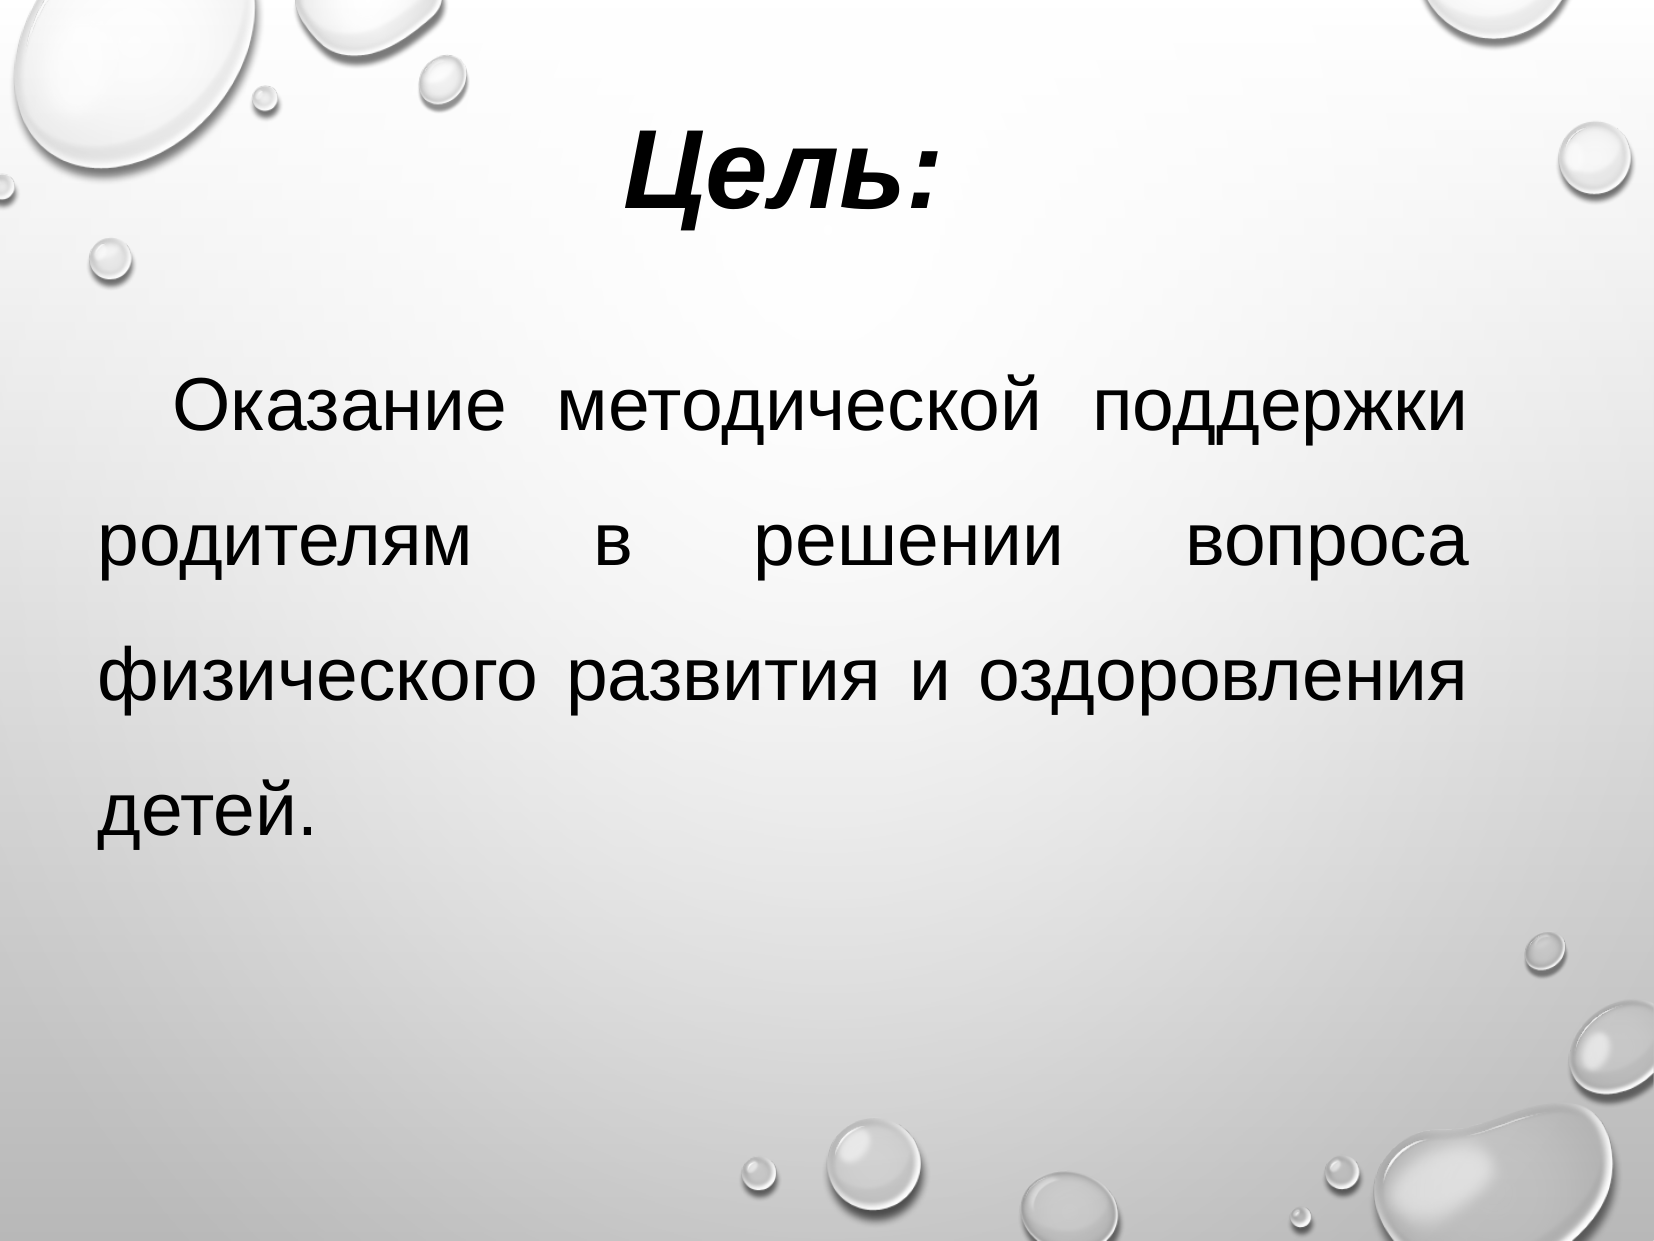

Цель:
	Оказание методической поддержки родителям в решении вопроса физического развития и оздоровления детей.